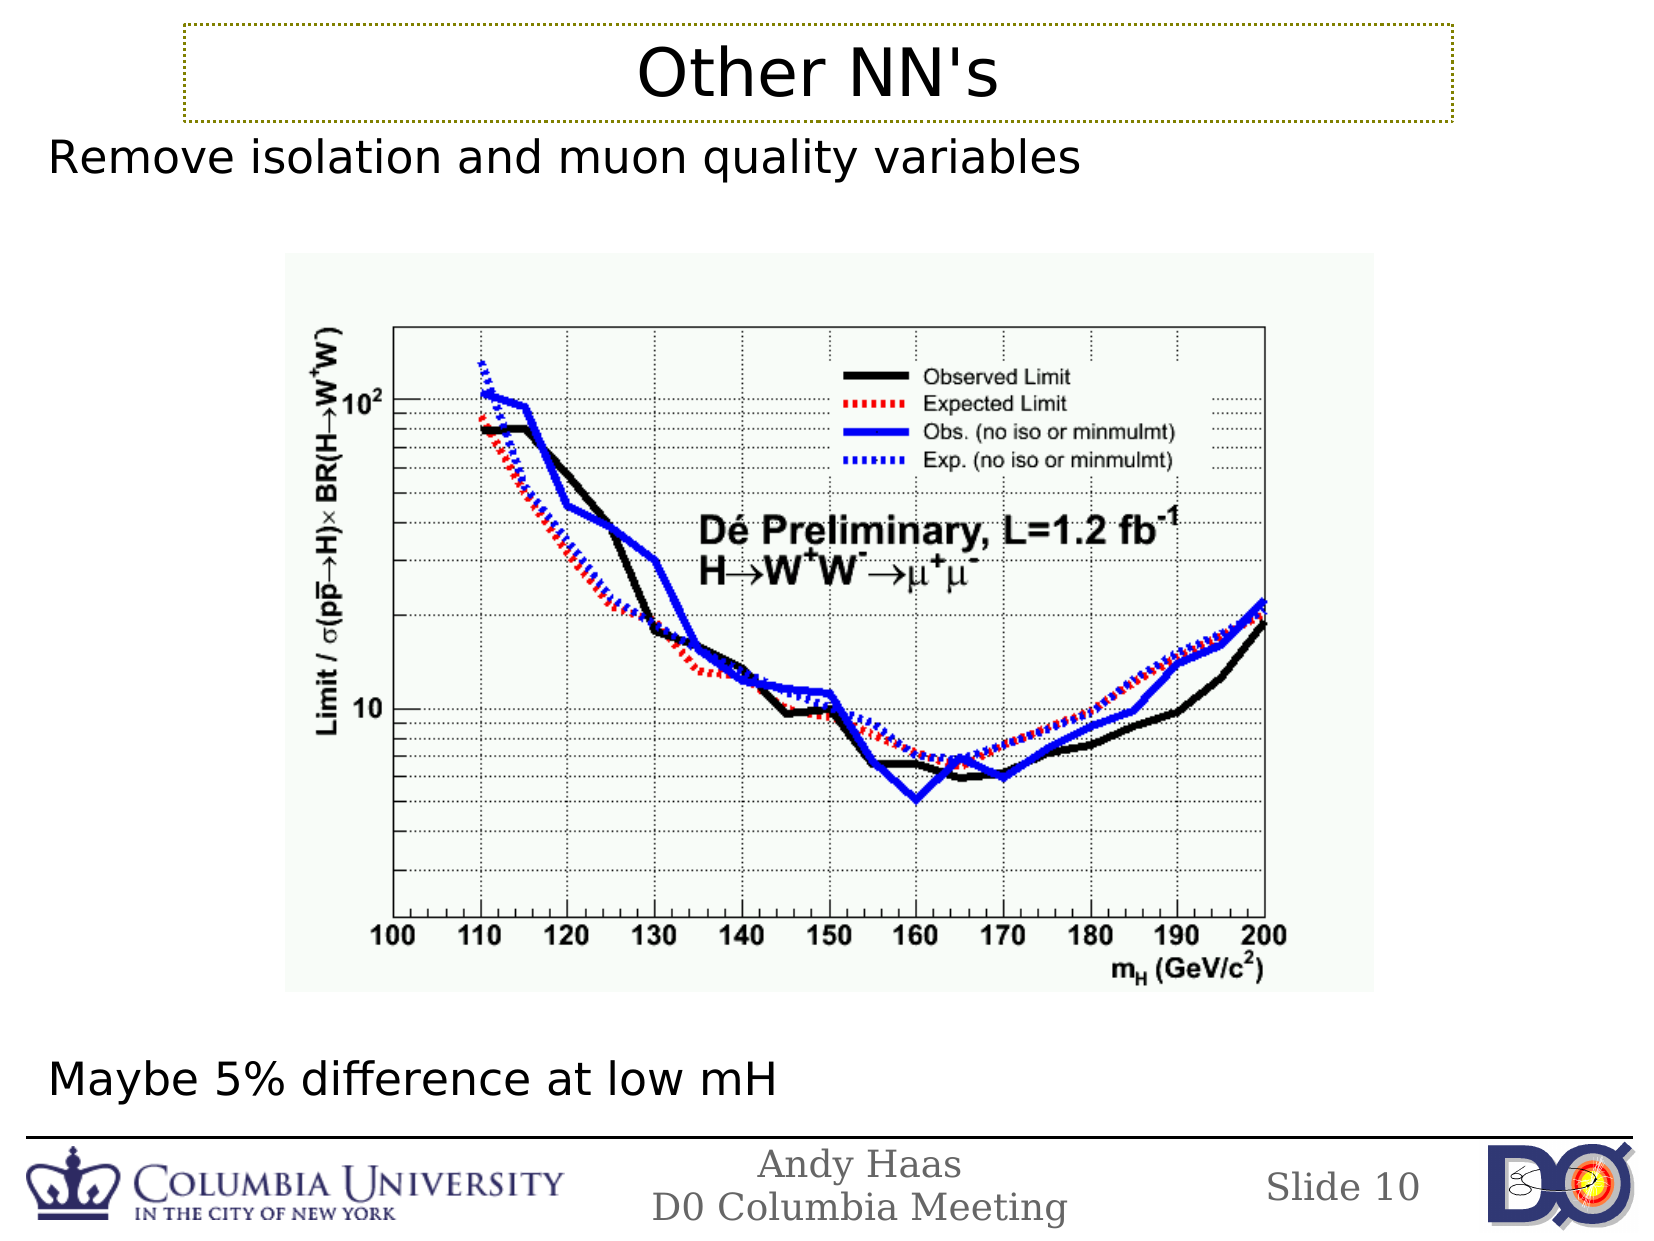

# Other NN's
Remove isolation and muon quality variables
Maybe 5% difference at low mH